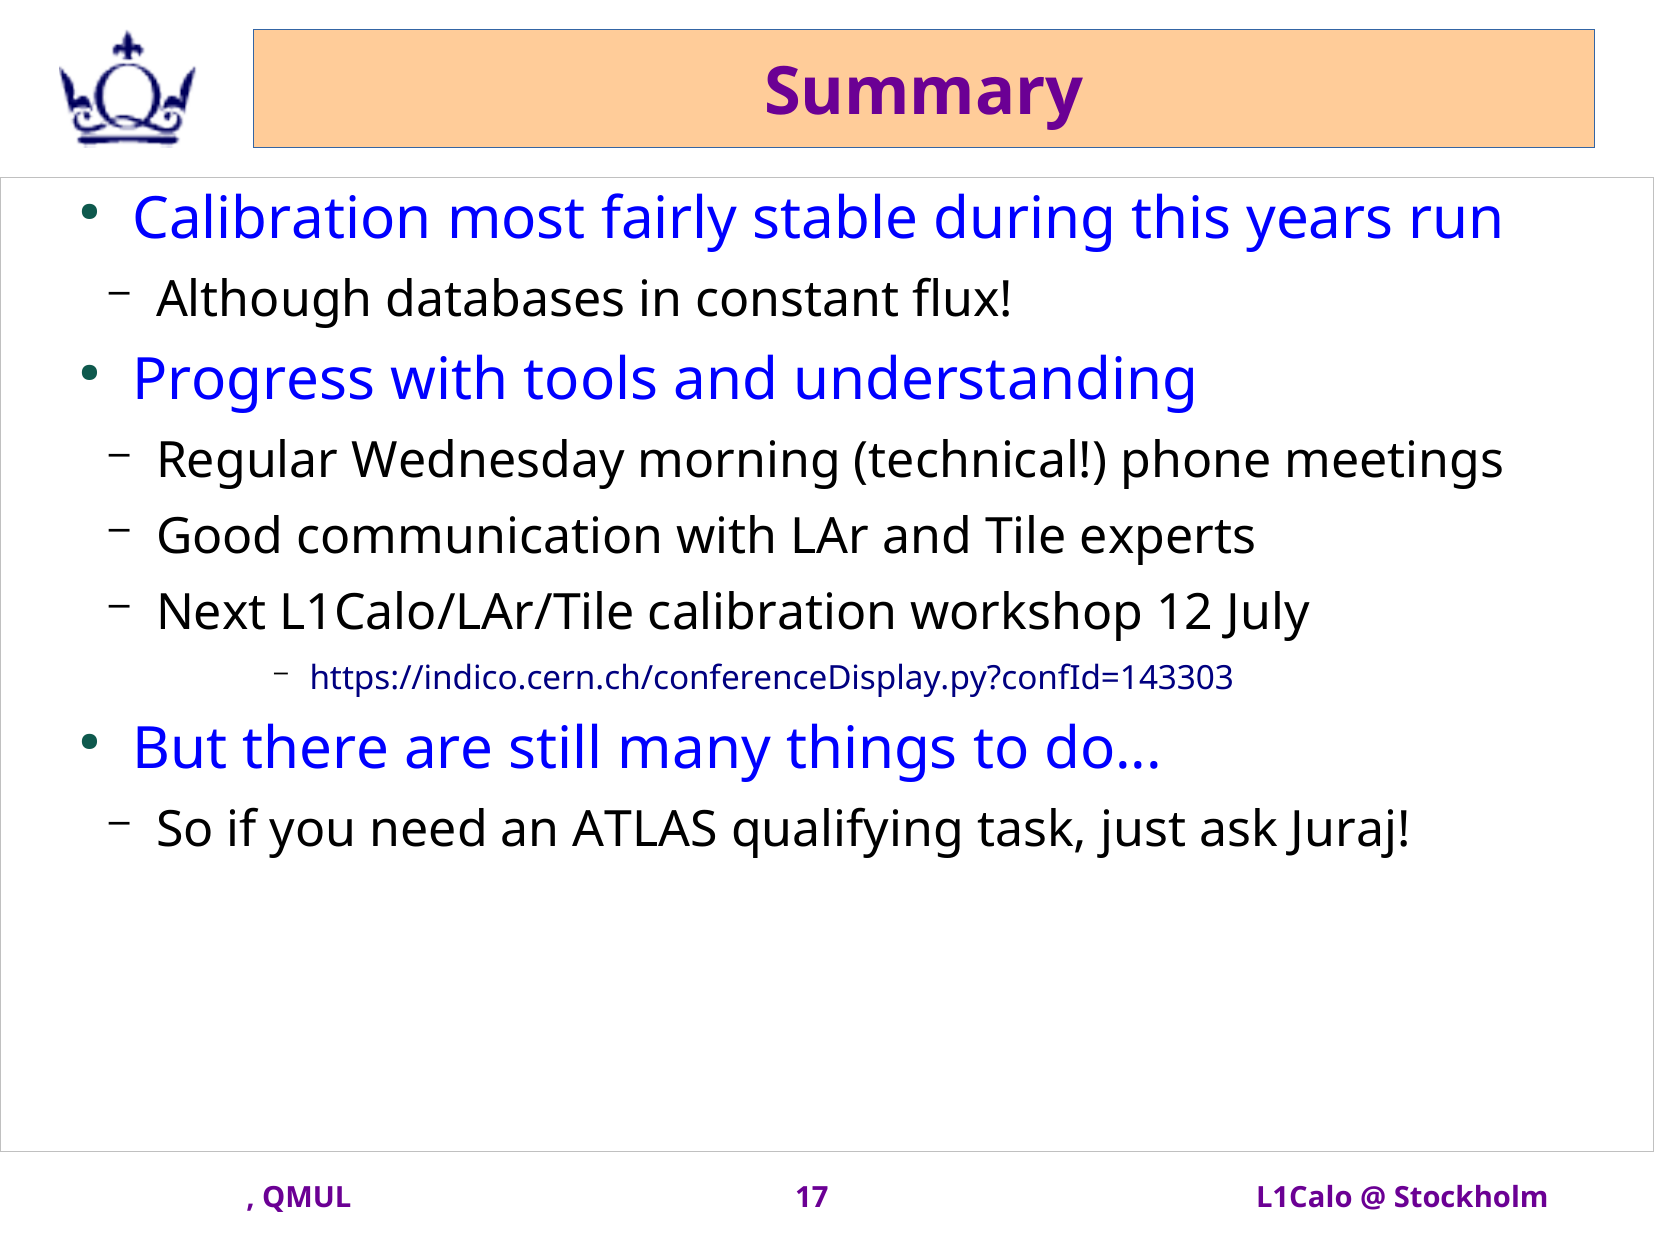

# Summary
Calibration most fairly stable during this years run
Although databases in constant flux!
Progress with tools and understanding
Regular Wednesday morning (technical!) phone meetings
Good communication with LAr and Tile experts
Next L1Calo/LAr/Tile calibration workshop 12 July
https://indico.cern.ch/conferenceDisplay.py?confId=143303
But there are still many things to do...
So if you need an ATLAS qualifying task, just ask Juraj!